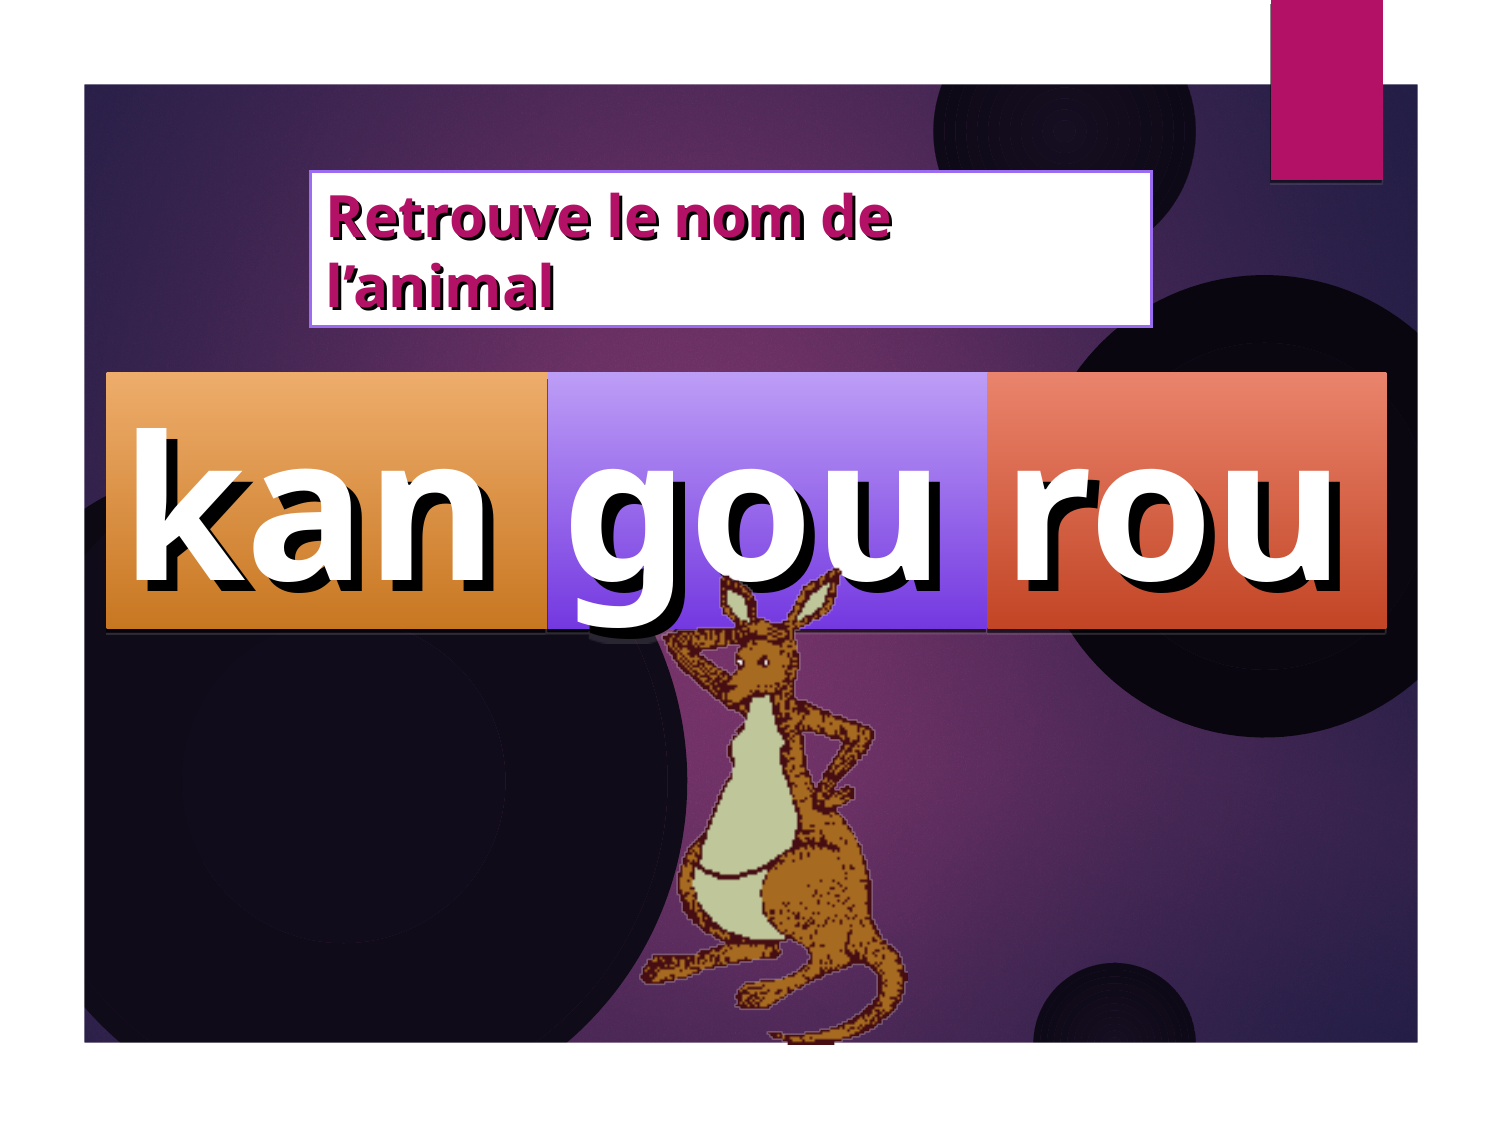

Retrouve le nom de l’animal
kan
gou
rou